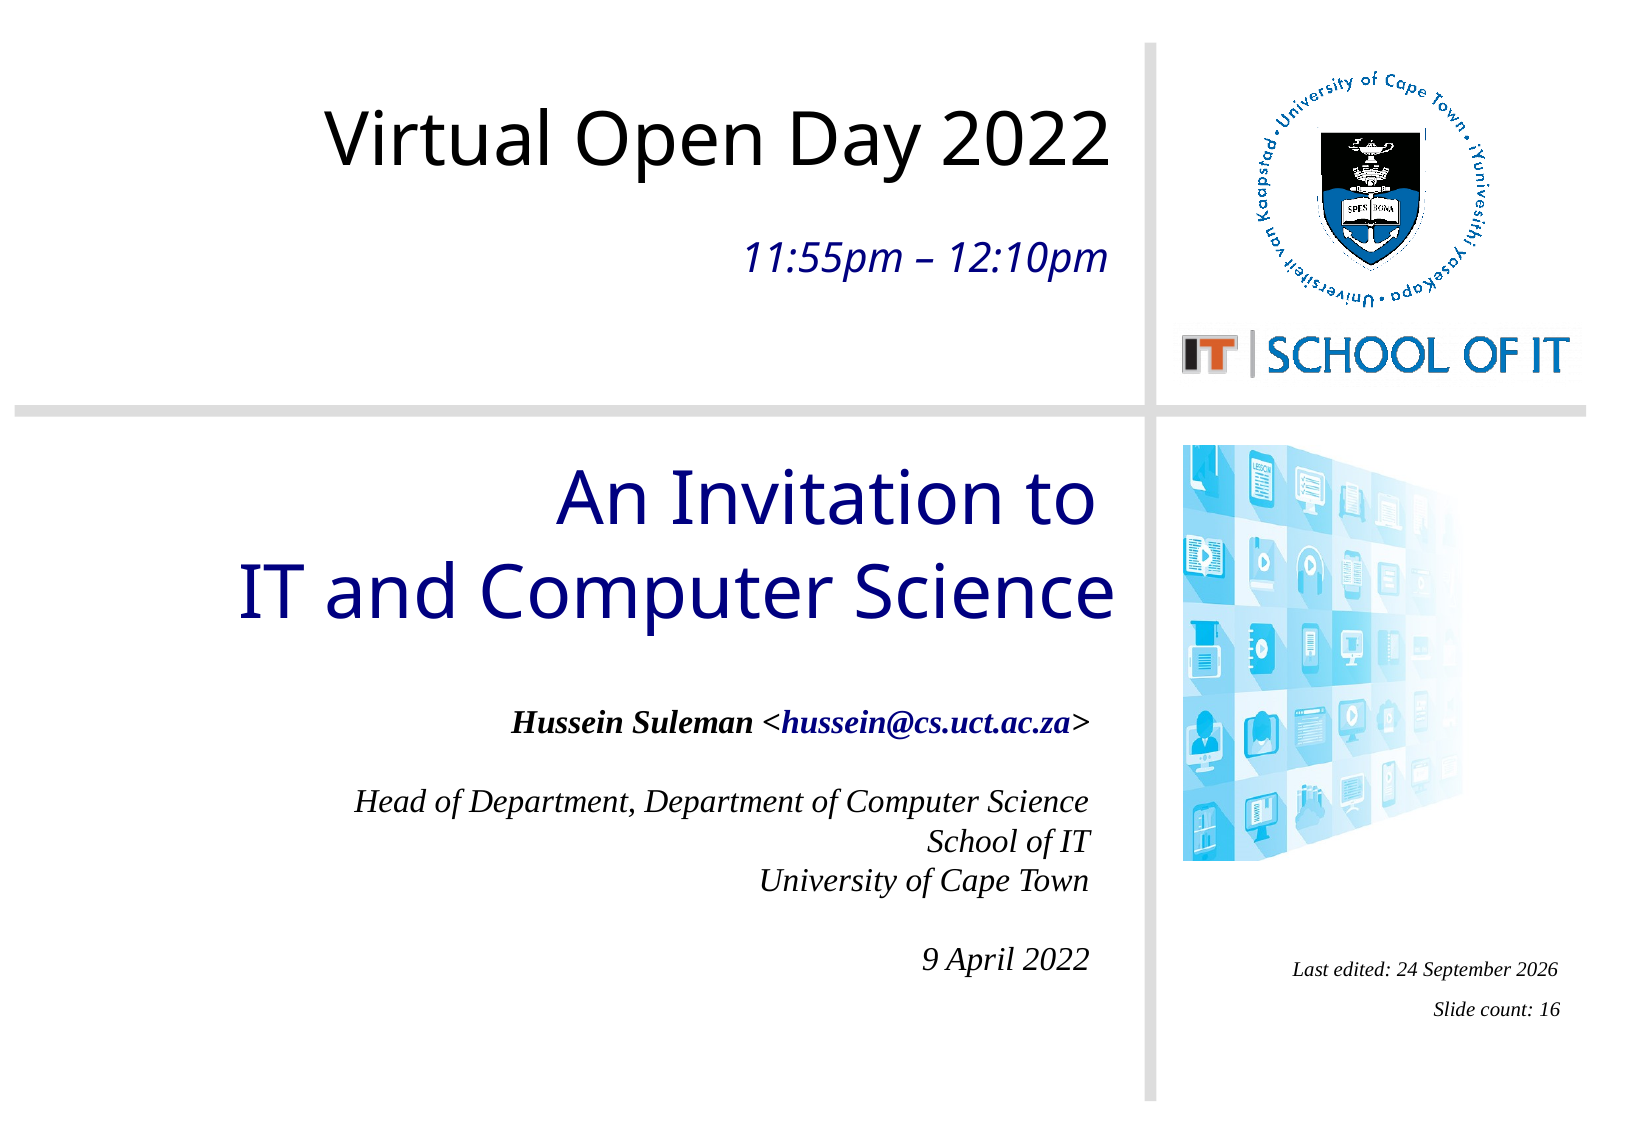

Virtual Open Day 2022
11:55pm – 12:10pm
An Invitation to
IT and Computer Science
# Hussein Suleman <hussein@cs.uct.ac.za>
Head of Department, Department of Computer Science
School of IT
University of Cape Town
9 April 2022
1